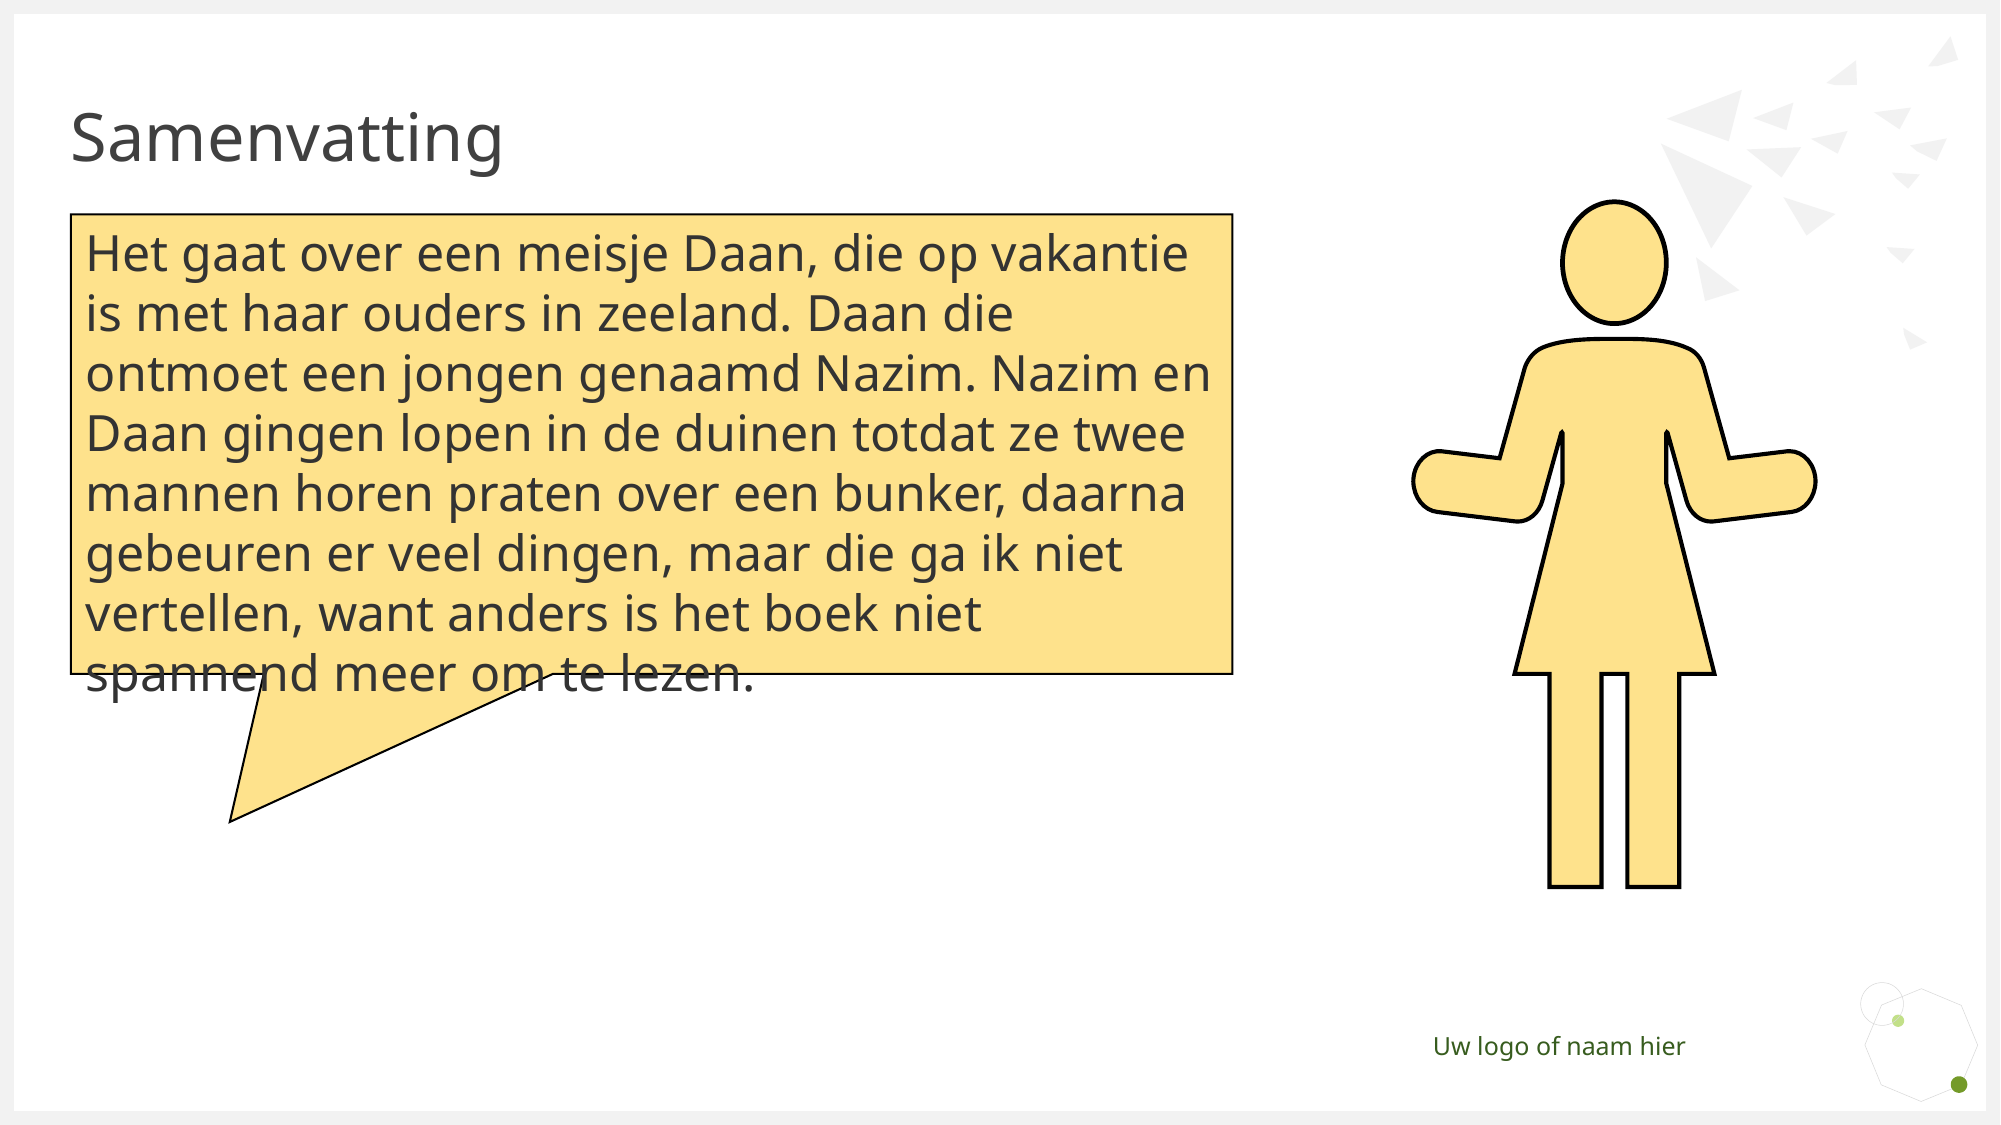

# Samenvatting
Het gaat over een meisje Daan, die op vakantie is met haar ouders in zeeland. Daan die ontmoet een jongen genaamd Nazim. Nazim en Daan gingen lopen in de duinen totdat ze twee mannen horen praten over een bunker, daarna gebeuren er veel dingen, maar die ga ik niet vertellen, want anders is het boek niet spannend meer om te lezen.